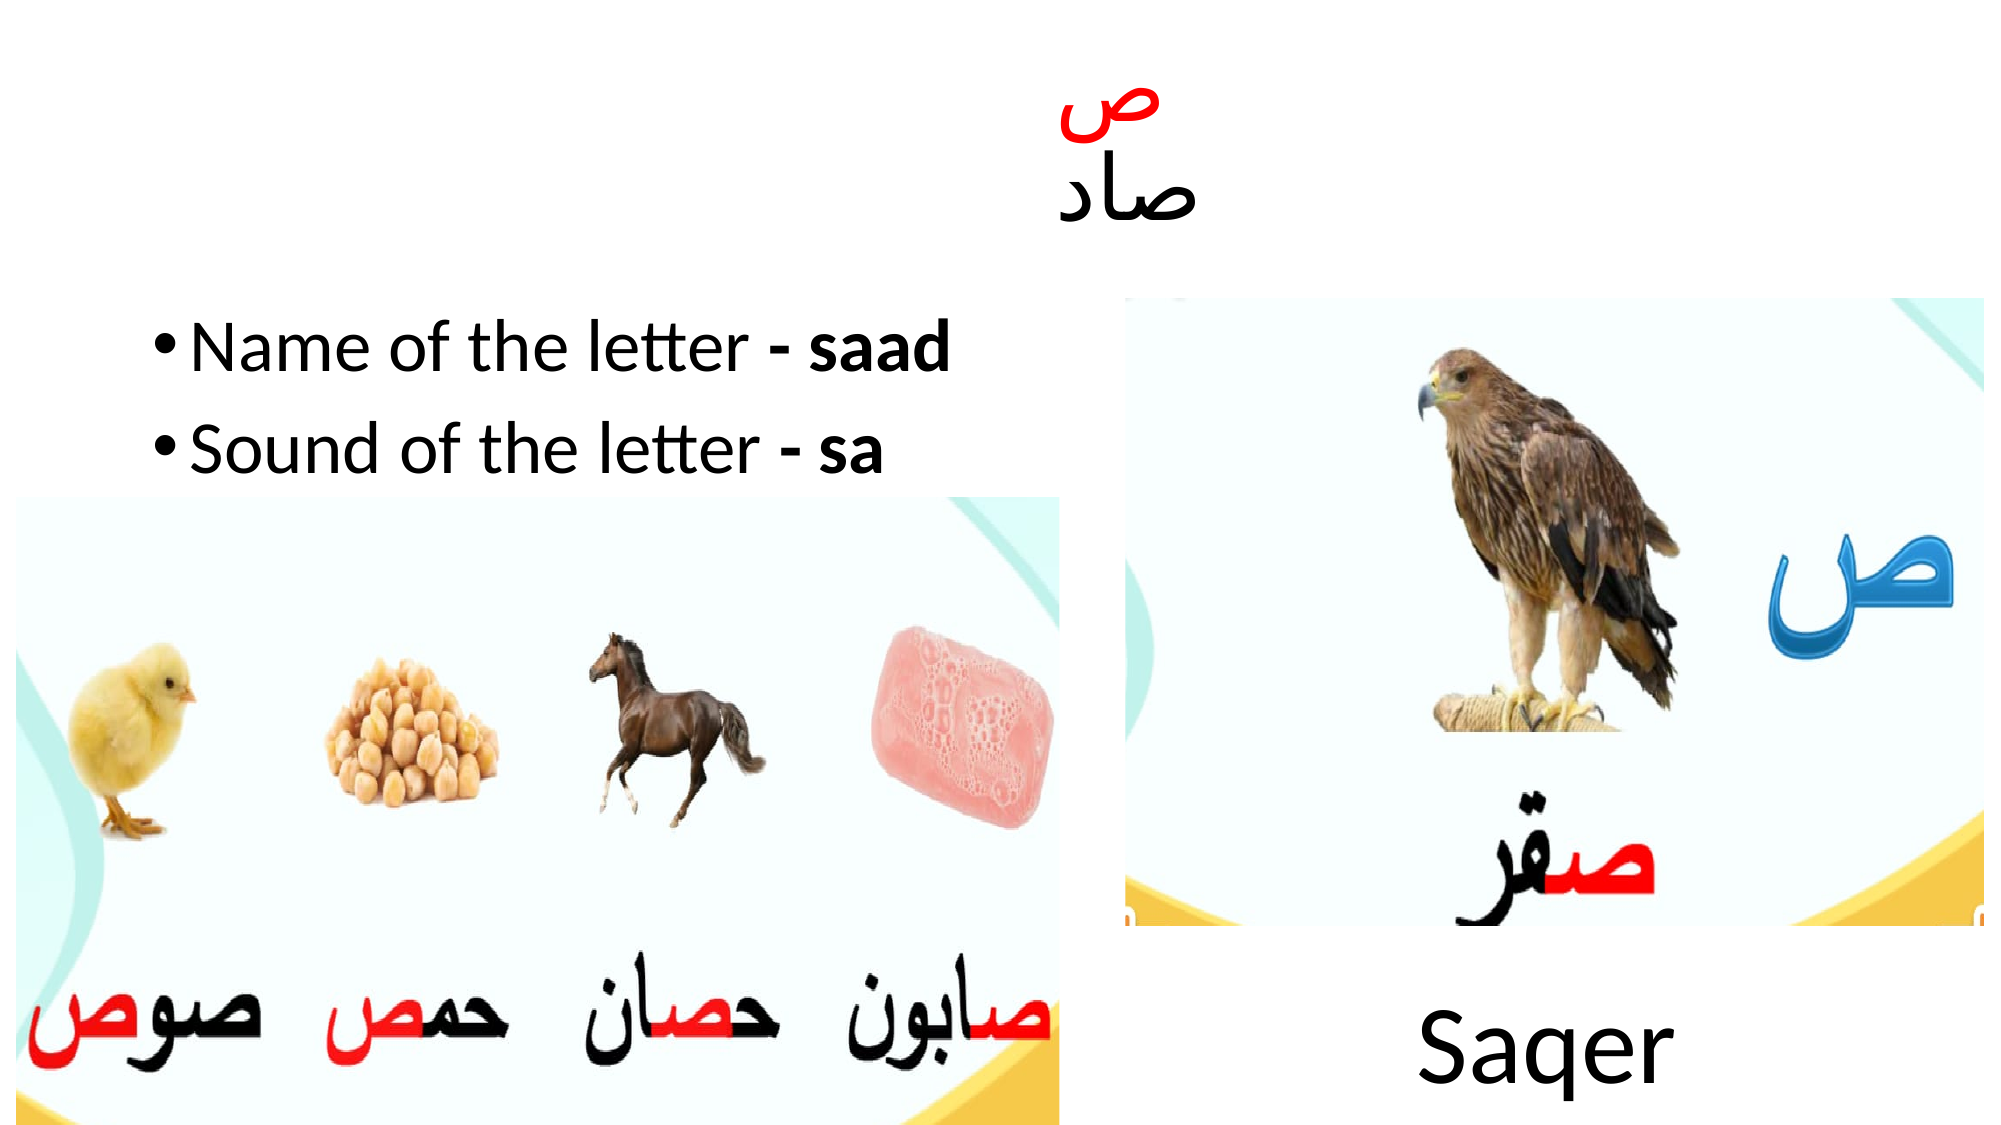

# ص صاد
Name of the letter - saad
Sound of the letter - sa
Saqer